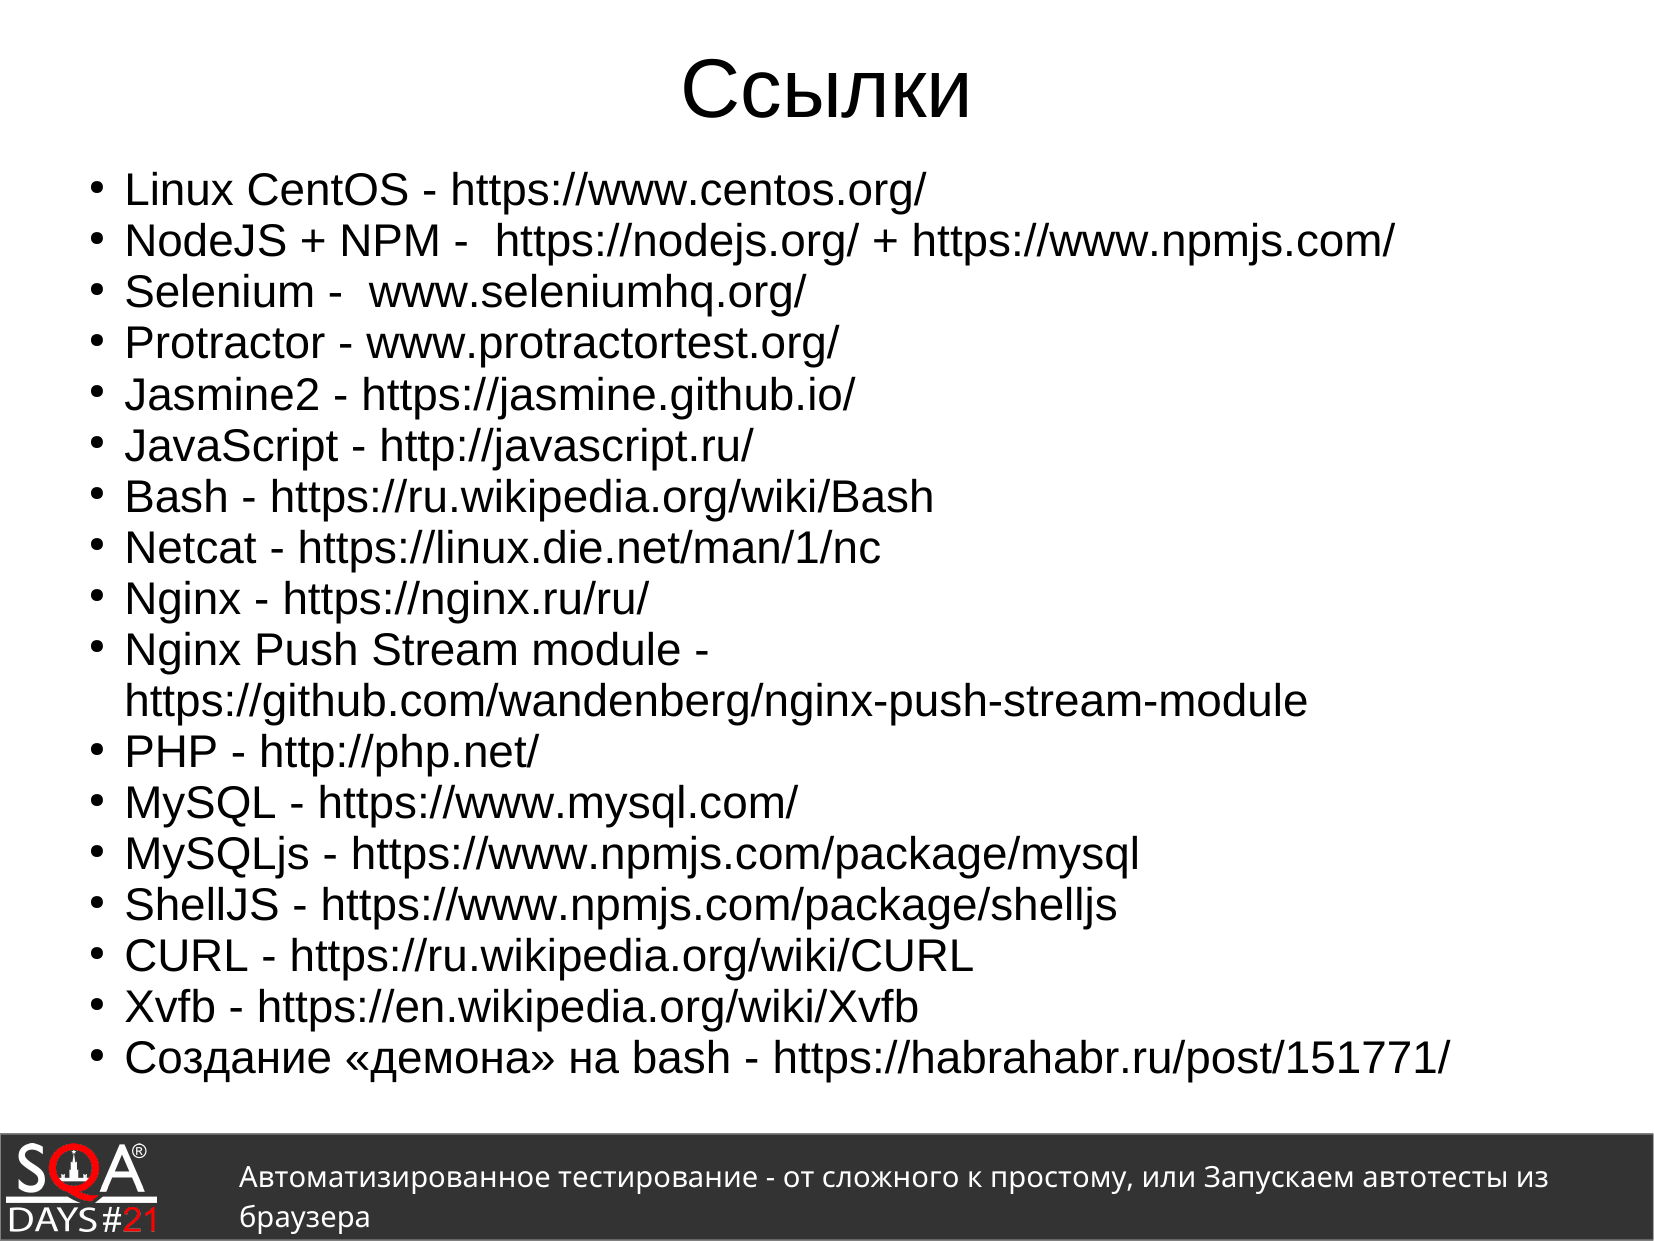

Ссылки
Linux CentOS - https://www.centos.org/
NodeJS + NPM - https://nodejs.org/ + https://www.npmjs.com/
Selenium - www.seleniumhq.org/
Protractor - www.protractortest.org/
Jasmine2 - https://jasmine.github.io/
JavaScript - http://javascript.ru/
Bash - https://ru.wikipedia.org/wiki/Bash
Netcat - https://linux.die.net/man/1/nc
Nginx - https://nginx.ru/ru/
Nginx Push Stream module - https://github.com/wandenberg/nginx-push-stream-module
PHP - http://php.net/
MySQL - https://www.mysql.com/
MySQLjs - https://www.npmjs.com/package/mysql
ShellJS - https://www.npmjs.com/package/shelljs
CURL - https://ru.wikipedia.org/wiki/CURL
Xvfb - https://en.wikipedia.org/wiki/Xvfb
Создание «демона» на bash - https://habrahabr.ru/post/151771/
Автоматизированное тестирование - от сложного к простому, или Запускаем автотесты из браузера